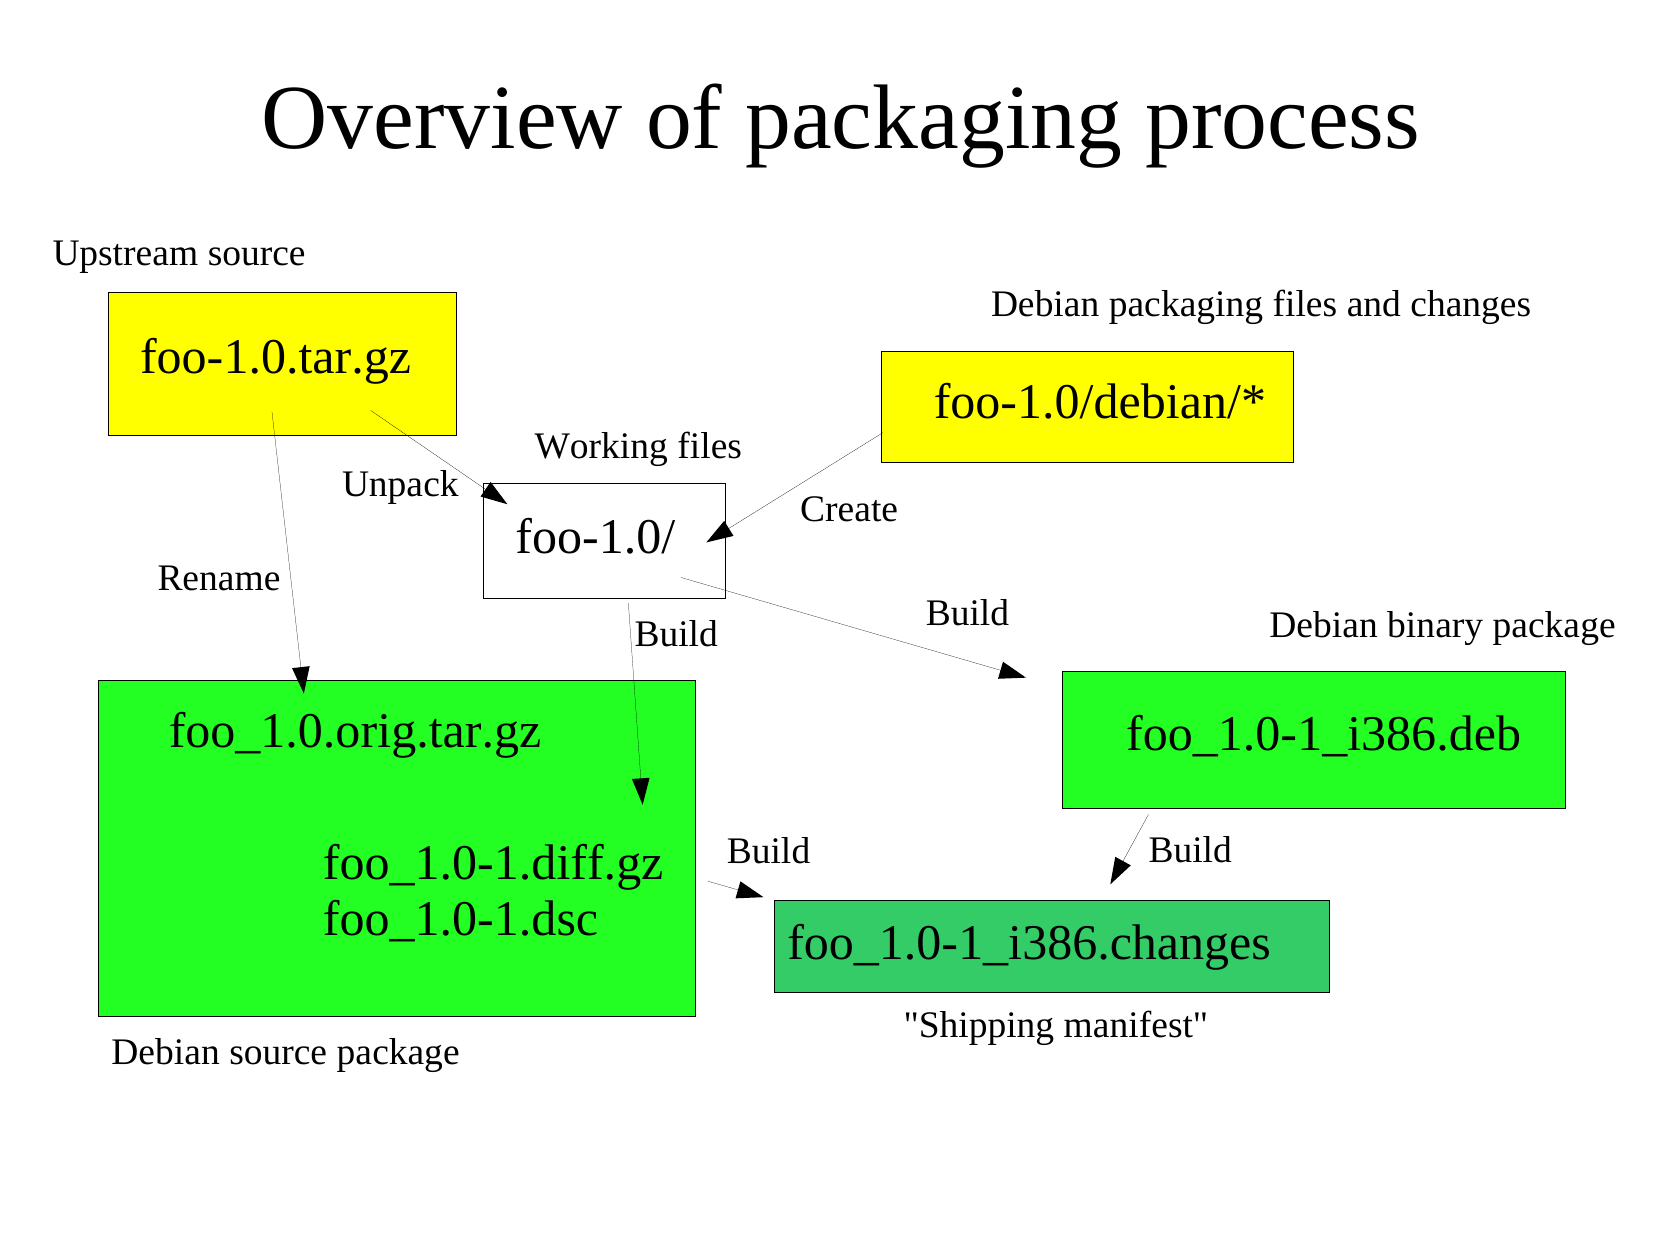

# Overview of packaging process
Upstream source
Debian packaging files and changes
foo-1.0.tar.gz
foo-1.0/debian/*
Working files
Unpack
Create
foo-1.0/
Rename
Build
Debian binary package
Build
foo_1.0.orig.tar.gz
foo_1.0-1_i386.deb
Build
Build
foo_1.0-1.diff.gz
foo_1.0-1.dsc
foo_1.0-1_i386.changes
"Shipping manifest"
Debian source package